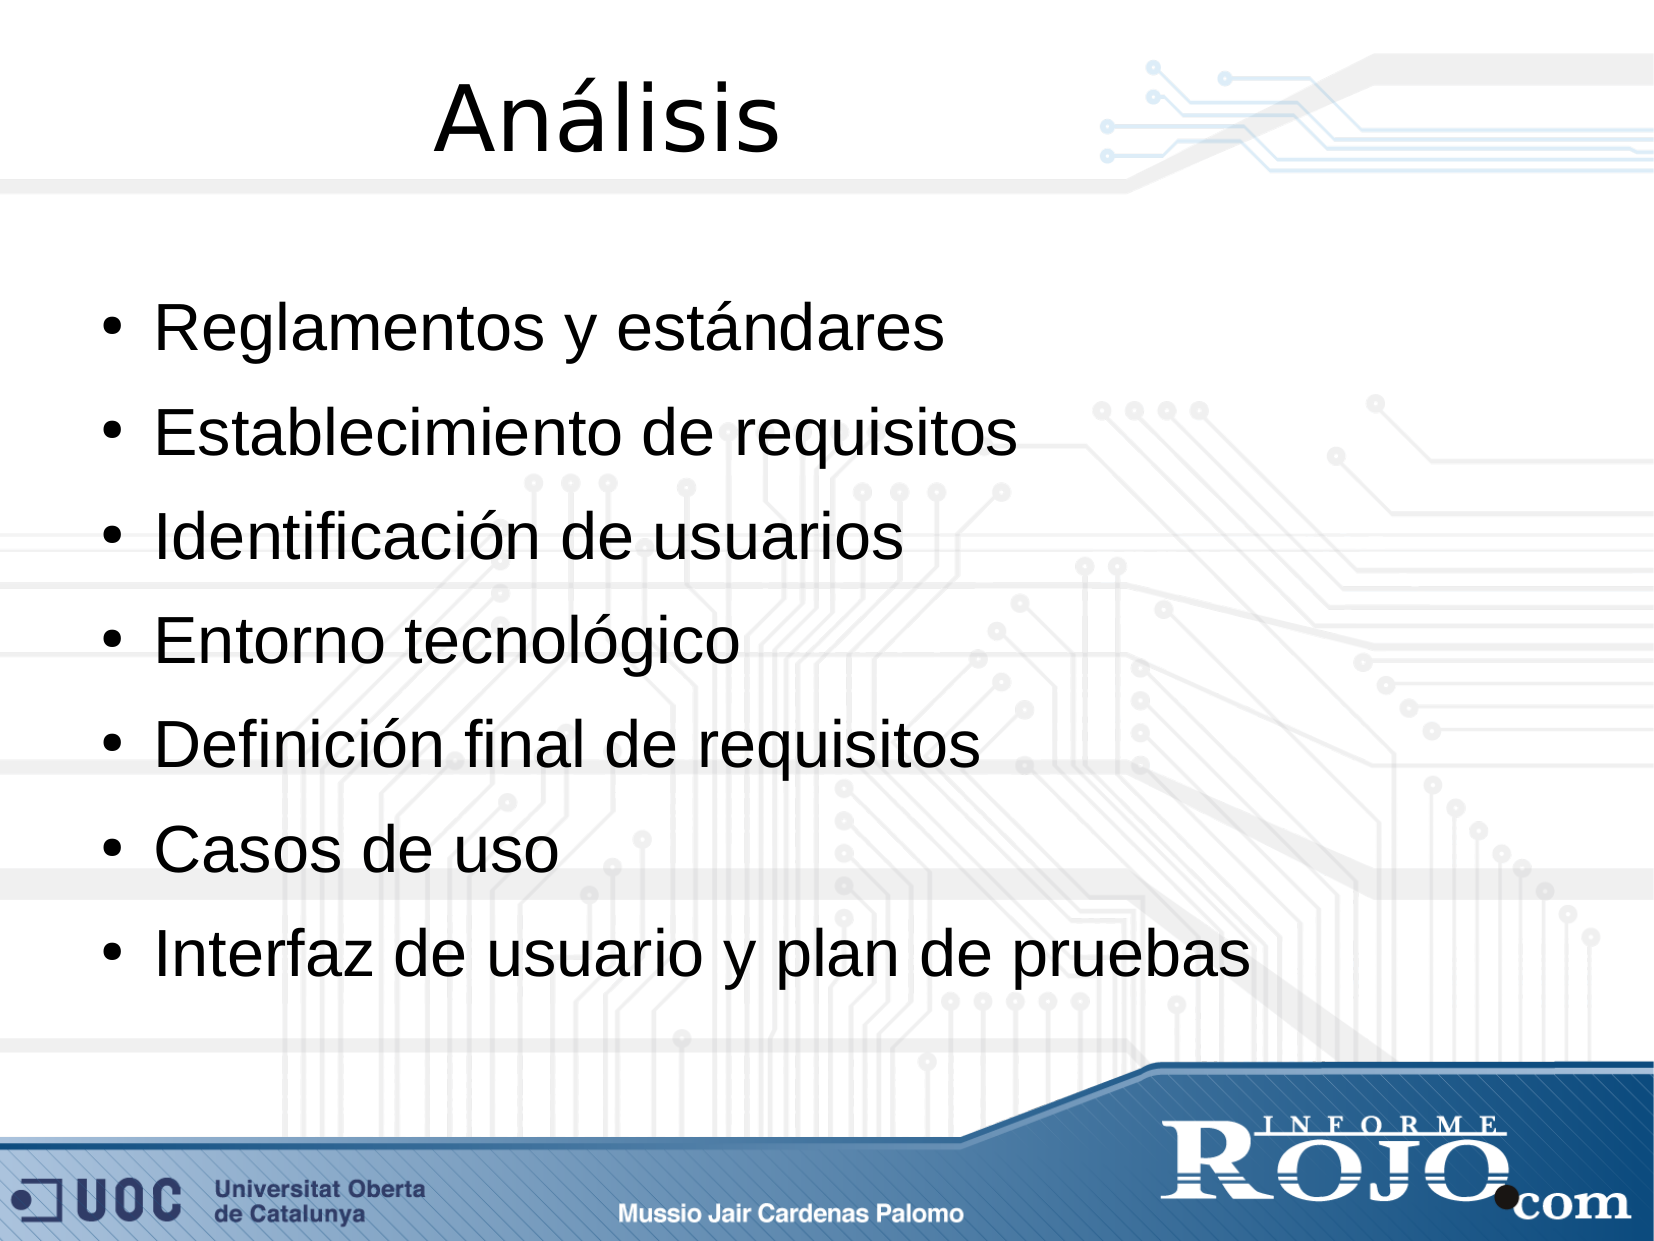

# Análisis
Reglamentos y estándares
Establecimiento de requisitos
Identificación de usuarios
Entorno tecnológico
Definición final de requisitos
Casos de uso
Interfaz de usuario y plan de pruebas